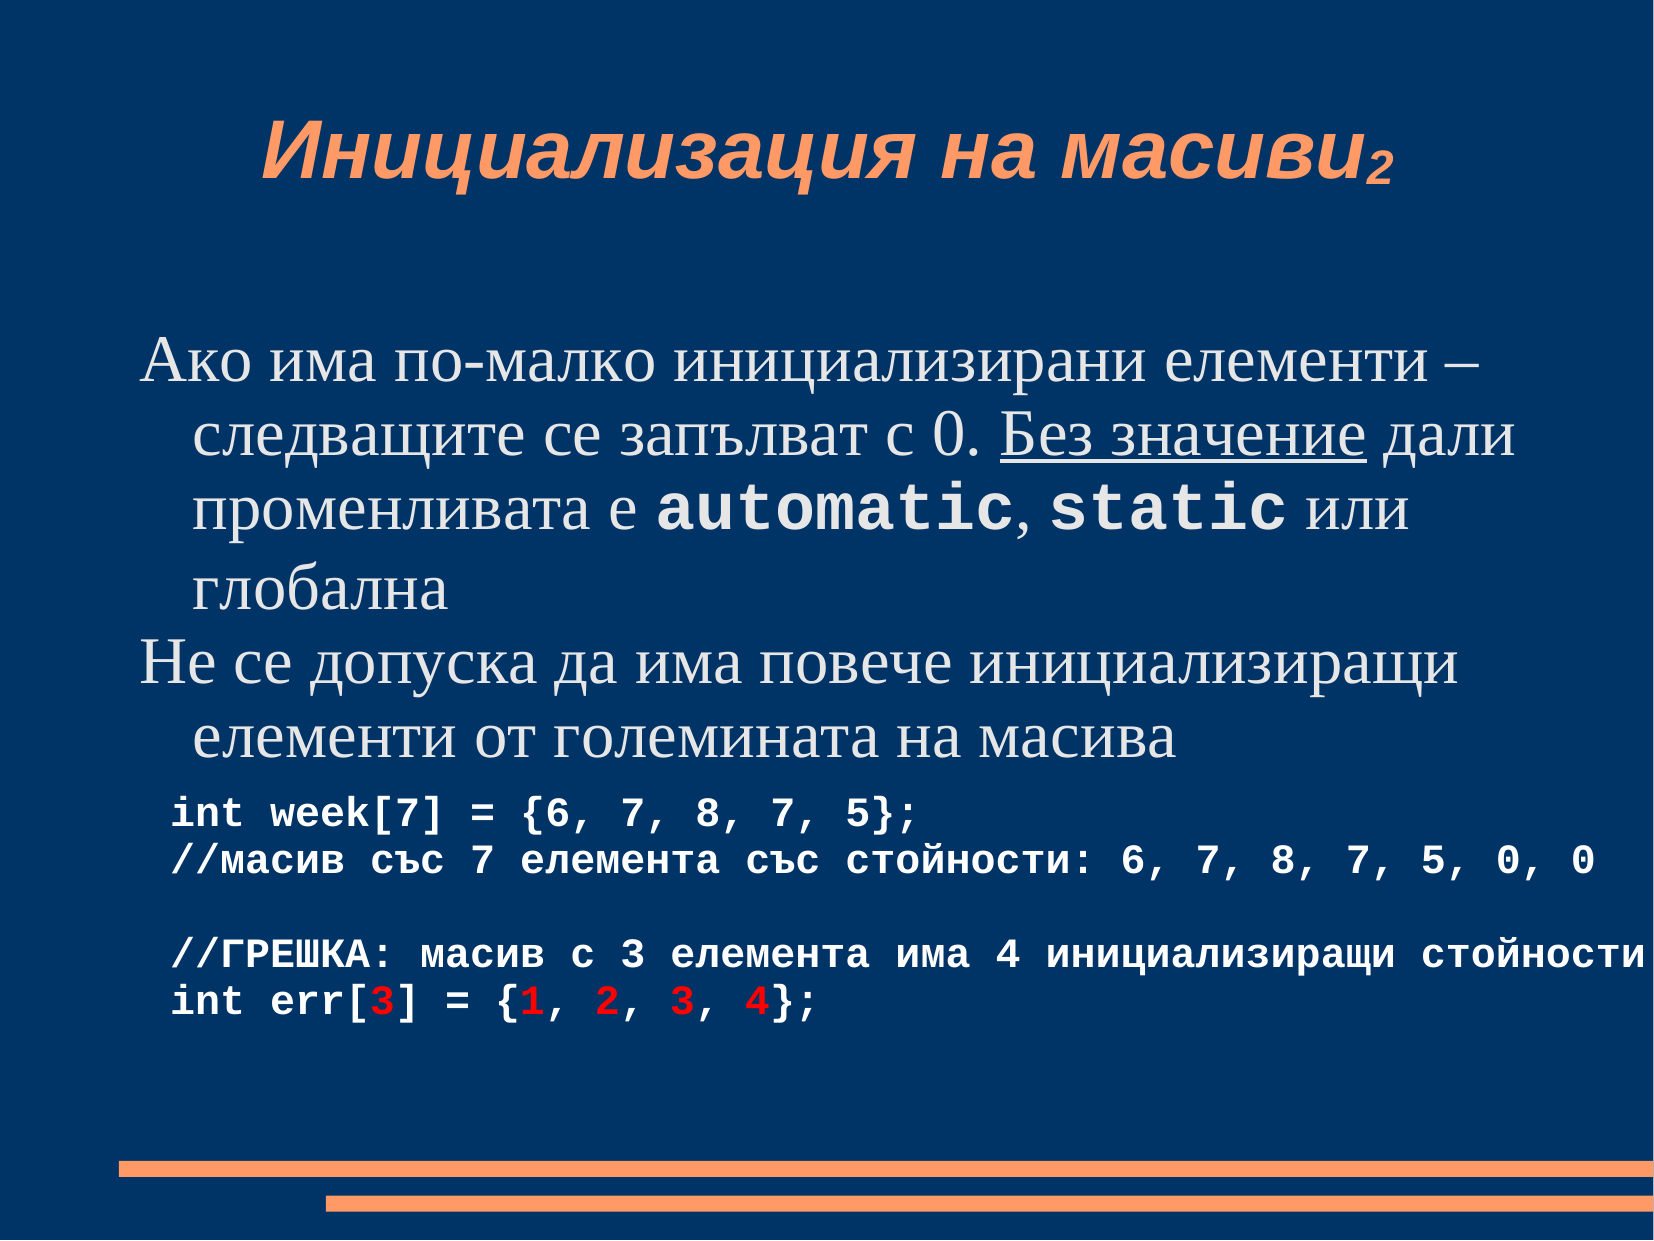

# Инициализация на масиви2
Ако има по-малко инициализирани елементи – следващите се запълват с 0. Без значение дали променливата е automatic, static или глобална
Не се допуска да има повече инициализиращи елементи от големината на масива
int week[7] = {6, 7, 8, 7, 5};
//масив със 7 елемента със стойности: 6, 7, 8, 7, 5, 0, 0
//ГРЕШКА: масив с 3 елемента има 4 инициализиращи стойности
int err[3] = {1, 2, 3, 4};